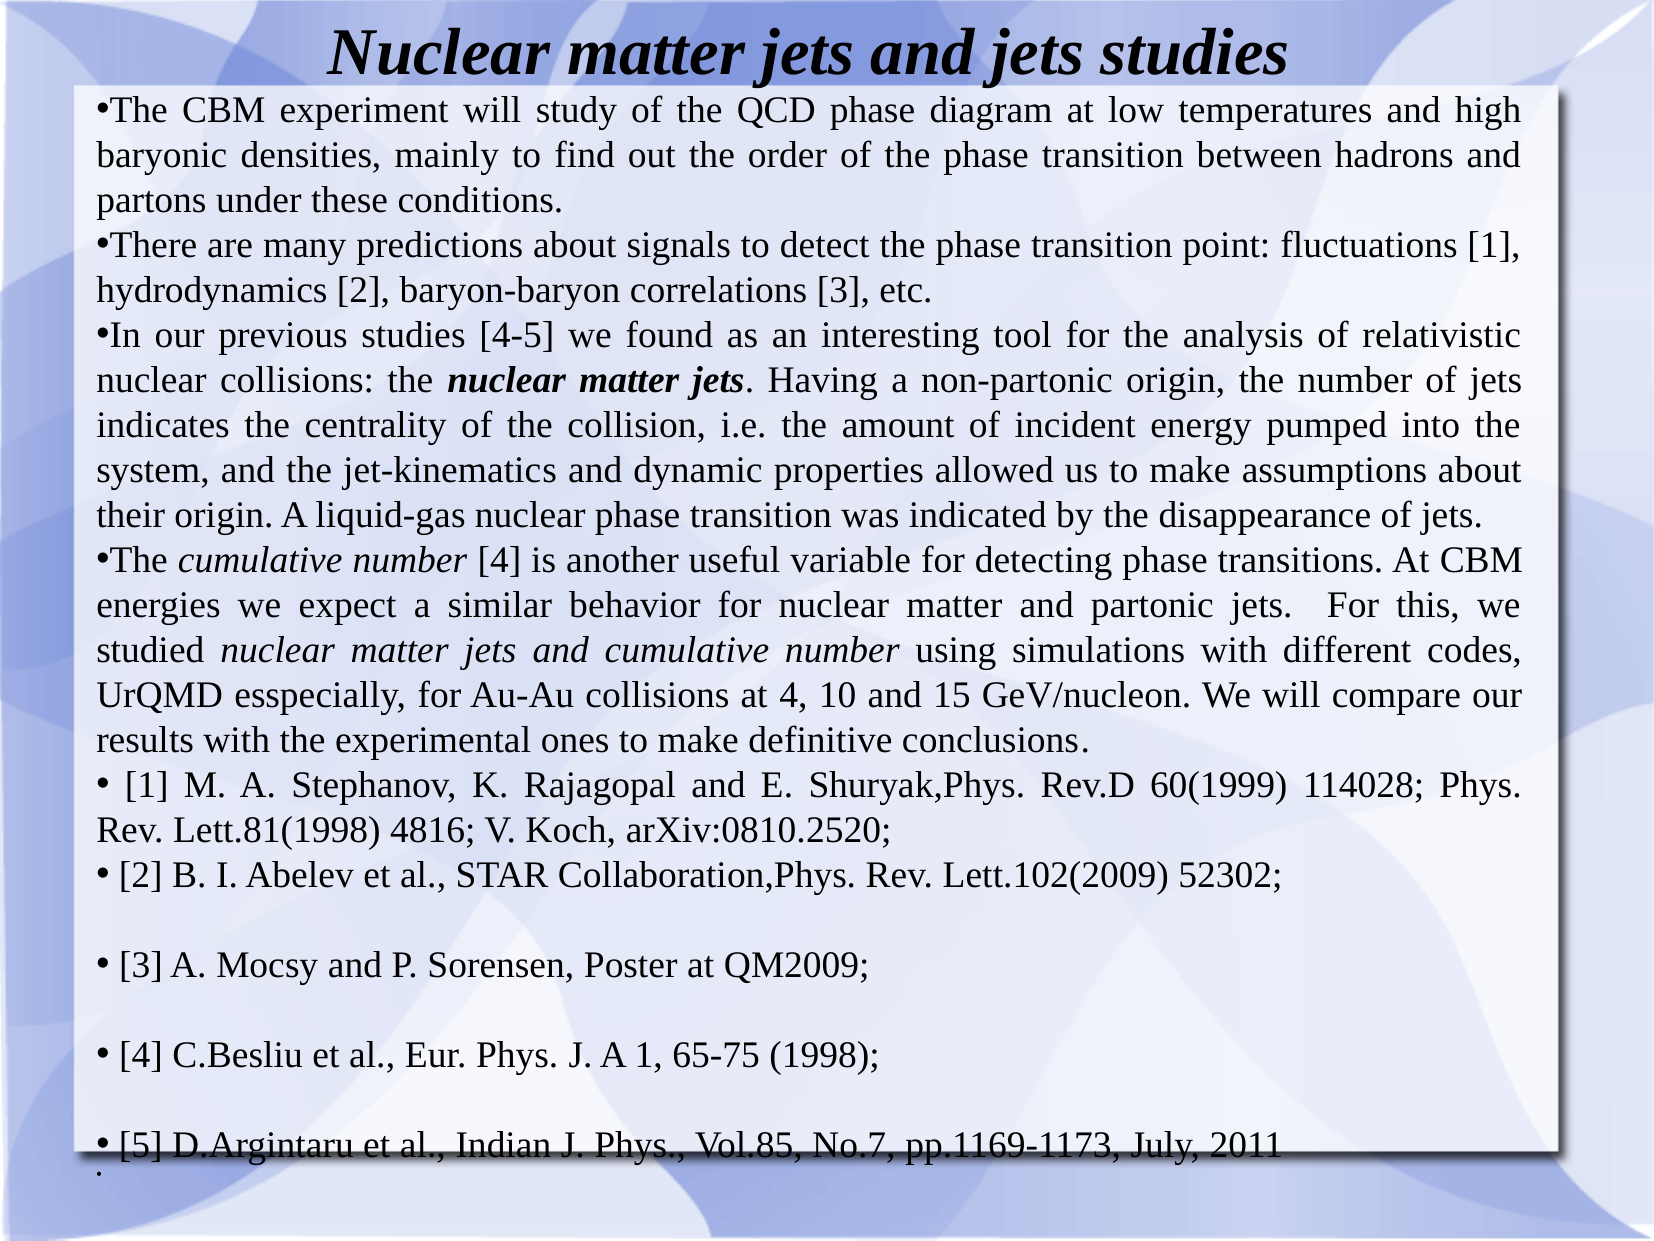

Nuclear matter jets and jets studies
The CBM experiment will study of the QCD phase diagram at low temperatures and high baryonic densities, mainly to find out the order of the phase transition between hadrons and partons under these conditions.
There are many predictions about signals to detect the phase transition point: fluctuations [1], hydrodynamics [2], baryon-baryon correlations [3], etc.
In our previous studies [4-5] we found as an interesting tool for the analysis of relativistic nuclear collisions: the nuclear matter jets. Having a non-partonic origin, the number of jets indicates the centrality of the collision, i.e. the amount of incident energy pumped into the system, and the jet-kinematics and dynamic properties allowed us to make assumptions about their origin. A liquid-gas nuclear phase transition was indicated by the disappearance of jets.
The cumulative number [4] is another useful variable for detecting phase transitions. At CBM energies we expect a similar behavior for nuclear matter and partonic jets. For this, we studied nuclear matter jets and cumulative number using simulations with different codes, UrQMD esspecially, for Au-Au collisions at 4, 10 and 15 GeV/nucleon. We will compare our results with the experimental ones to make definitive conclusions.
 [1] M. A. Stephanov, K. Rajagopal and E. Shuryak,Phys. Rev.D 60(1999) 114028; Phys. Rev. Lett.81(1998) 4816; V. Koch, arXiv:0810.2520;
 [2] B. I. Abelev et al., STAR Collaboration,Phys. Rev. Lett.102(2009) 52302;
 [3] A. Mocsy and P. Sorensen, Poster at QM2009;
 [4] C.Besliu et al., Eur. Phys. J. A 1, 65-75 (1998);
 [5] D.Argintaru et al., Indian J. Phys., Vol.85, No.7, pp.1169-1173, July, 2011